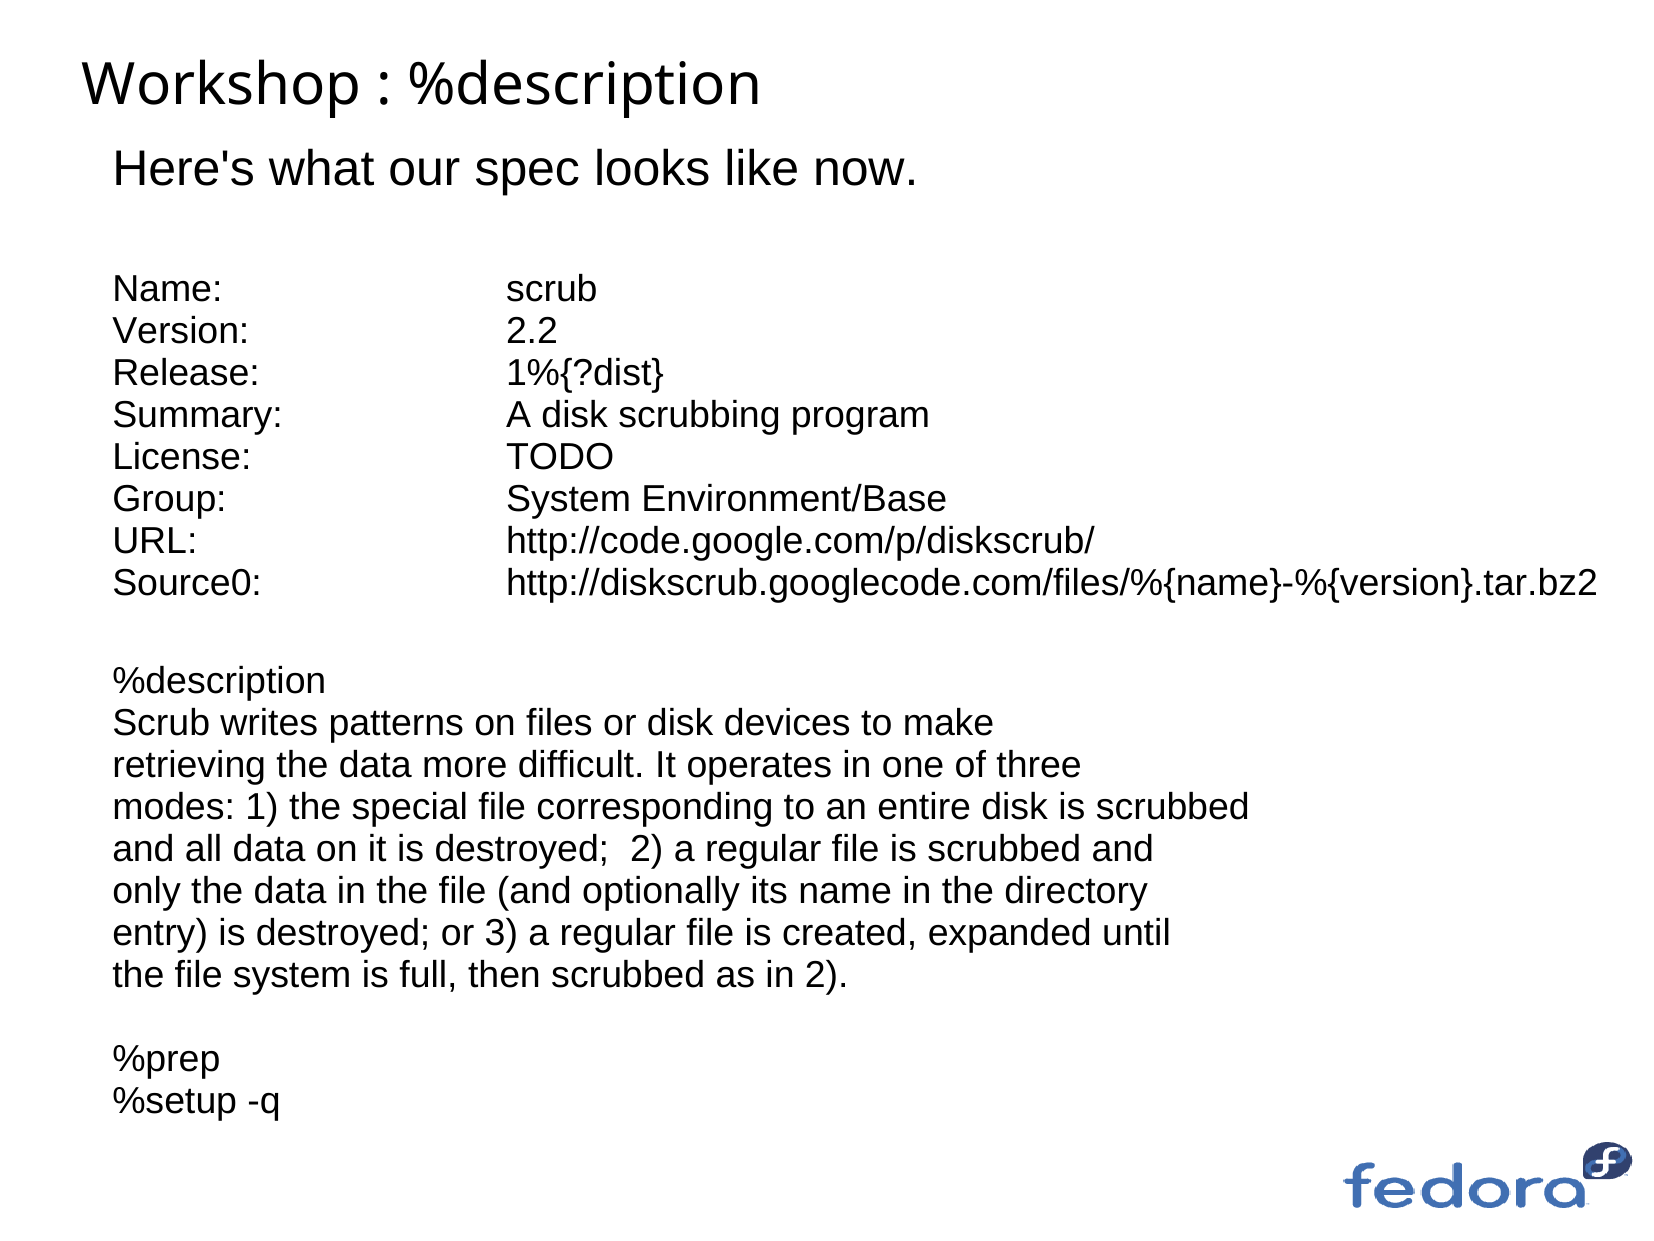

# Workshop : %description
Here's what our spec looks like now.
Name:		scrub
Version:		2.2
Release:		1%{?dist}
Summary:		A disk scrubbing program
License:		TODO
Group:		System Environment/Base
URL:			http://code.google.com/p/diskscrub/
Source0:		http://diskscrub.googlecode.com/files/%{name}-%{version}.tar.bz2
%description
Scrub writes patterns on files or disk devices to make
retrieving the data more difficult. It operates in one of three
modes: 1) the special file corresponding to an entire disk is scrubbed
and all data on it is destroyed; 2) a regular file is scrubbed and
only the data in the file (and optionally its name in the directory
entry) is destroyed; or 3) a regular file is created, expanded until
the file system is full, then scrubbed as in 2).
%prep
%setup -q